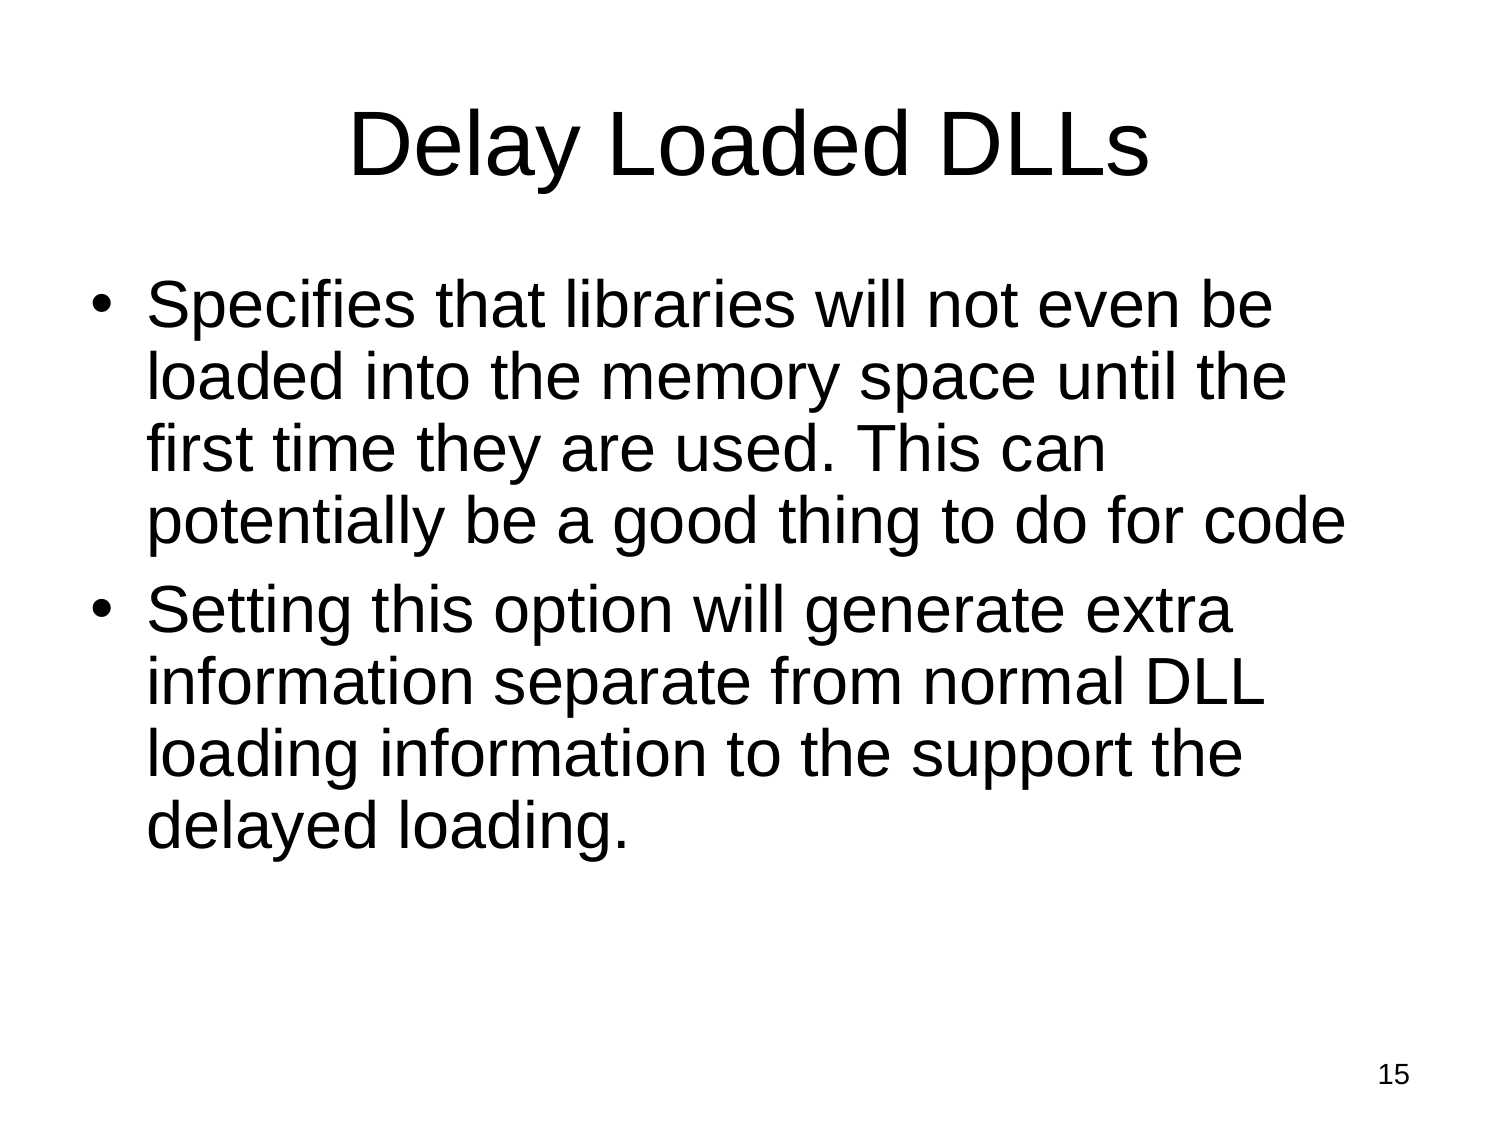

# Delay Loaded DLLs
Specifies that libraries will not even be loaded into the memory space until the first time they are used. This can potentially be a good thing to do for code
Setting this option will generate extra information separate from normal DLL loading information to the support the delayed loading.